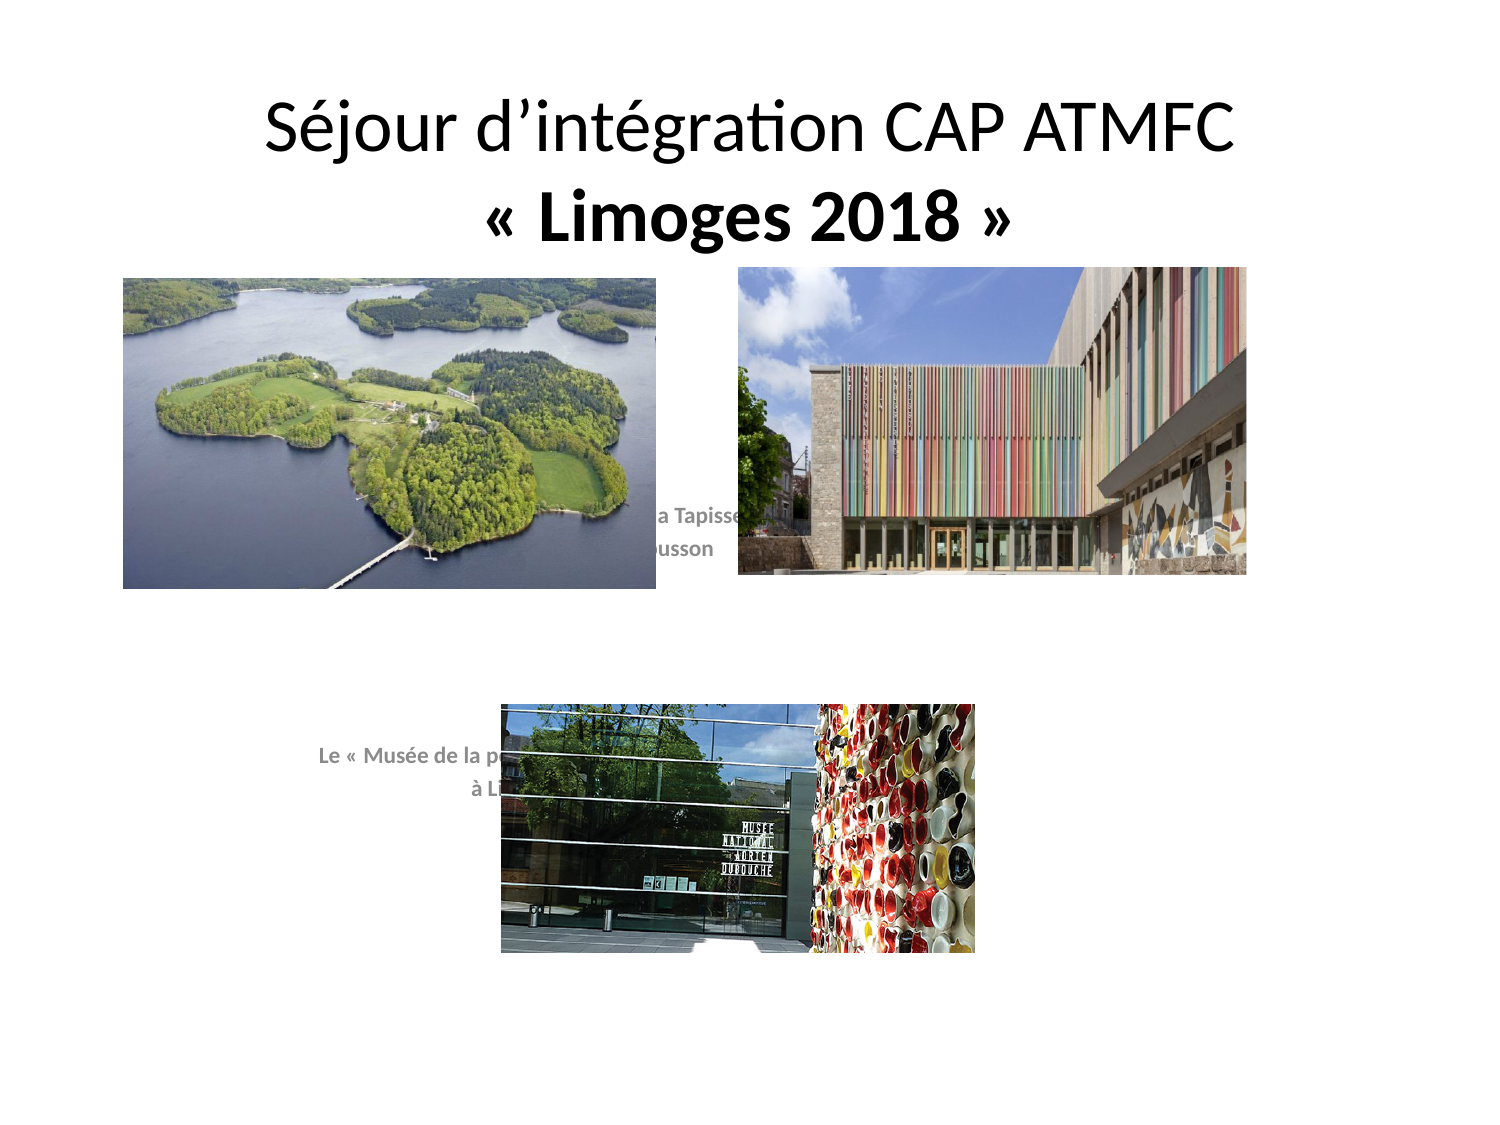

# Séjour d’intégration CAP ATMFC « Limoges 2018 »
Île de Vassivière cité de la tapisserie Aubusson
L’île de Vassivière La « Cité de la Tapisserie »
 à Aubusson
 Le « Musée de la porcelaine Adrien Duché »
 à Limoges
I